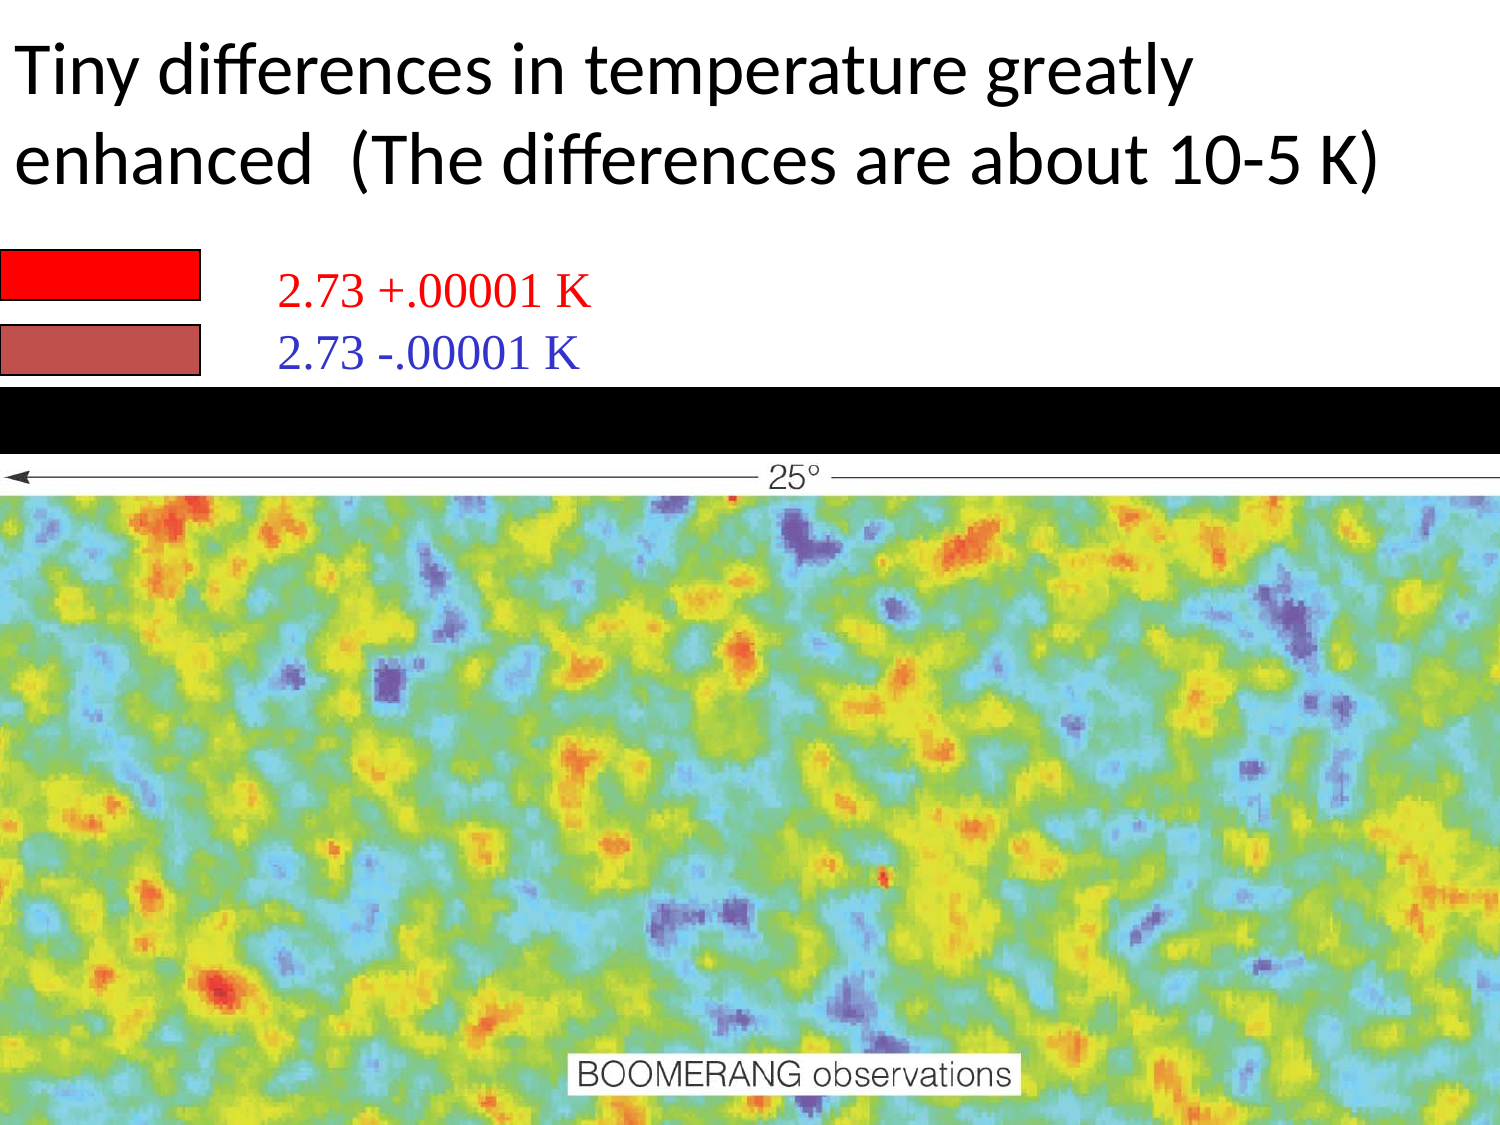

Tiny differences in temperature greatly enhanced (The differences are about 10-5 K)
2.73 +.00001 K
 2.73 -.00001 K